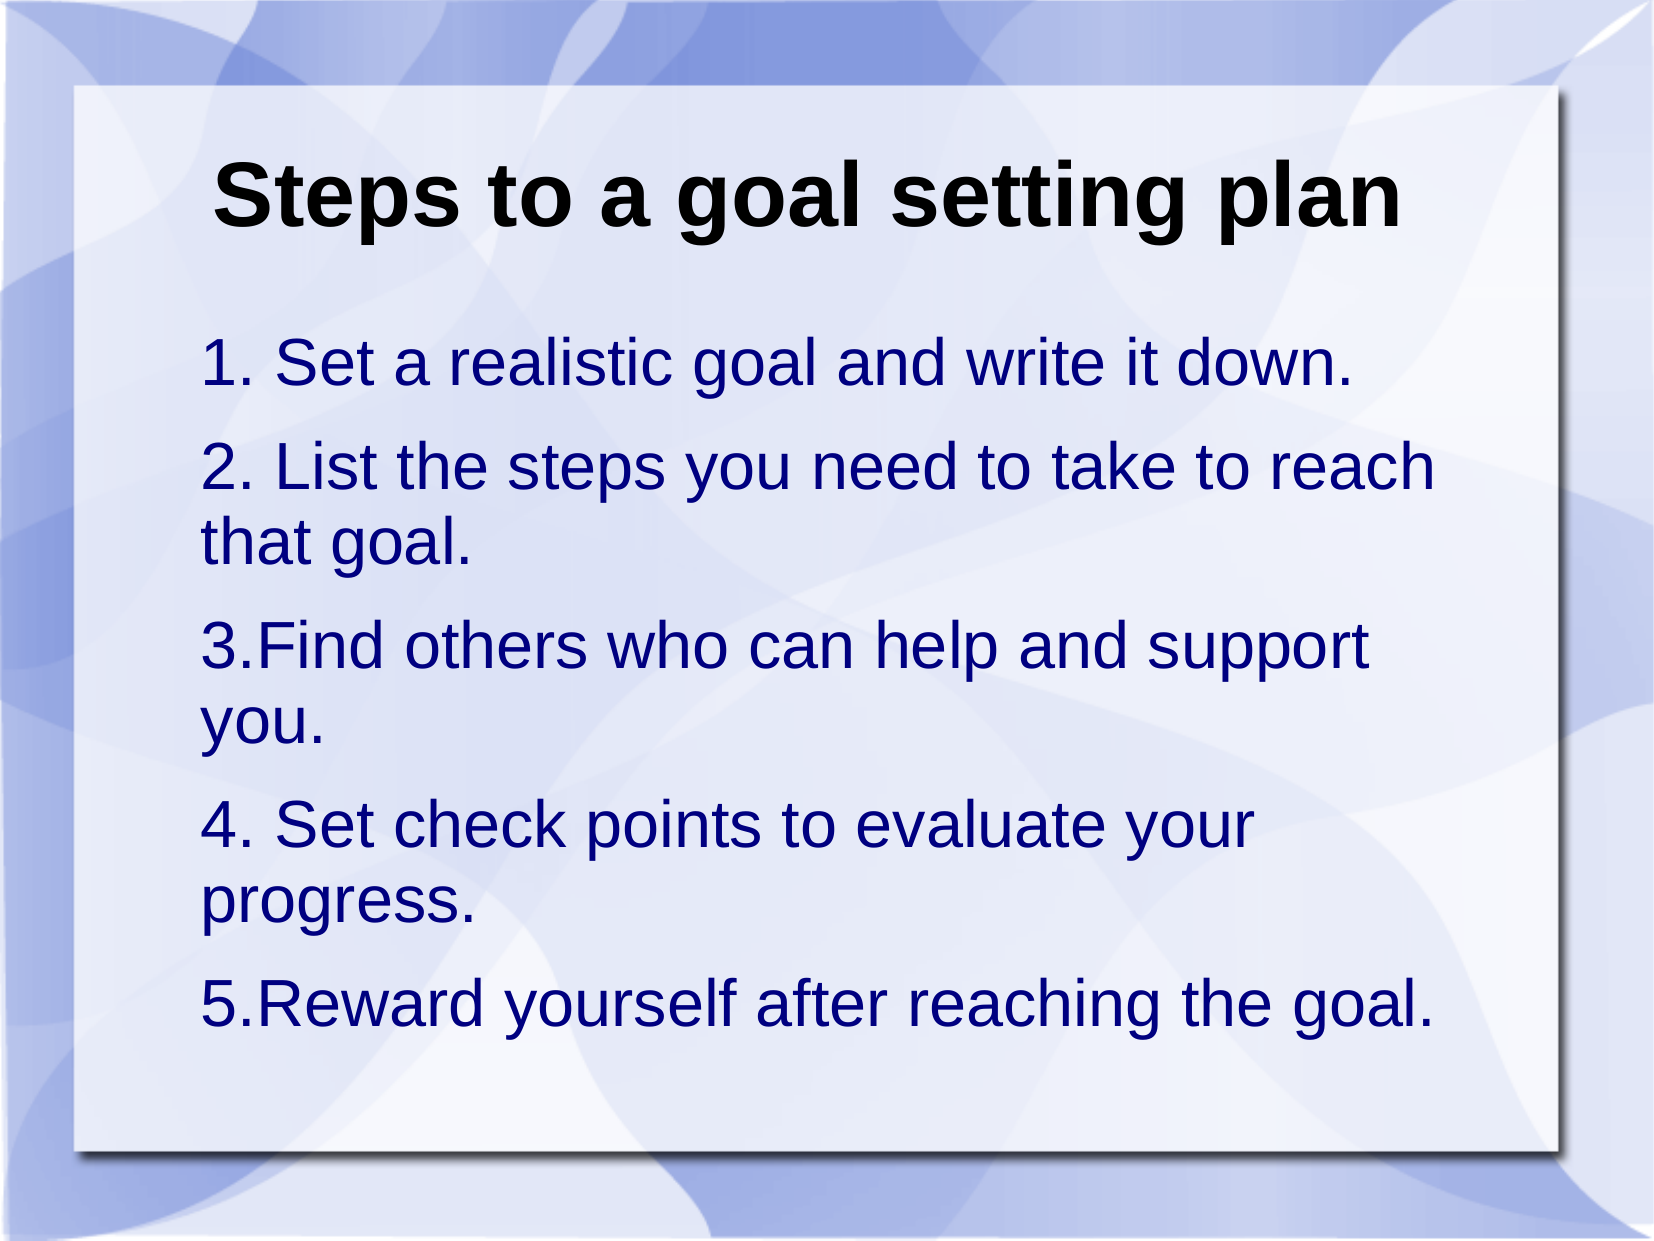

# Steps to a goal setting plan
1. Set a realistic goal and write it down.
2. List the steps you need to take to reach that goal.
3.Find others who can help and support you.
4. Set check points to evaluate your progress.
5.Reward yourself after reaching the goal.